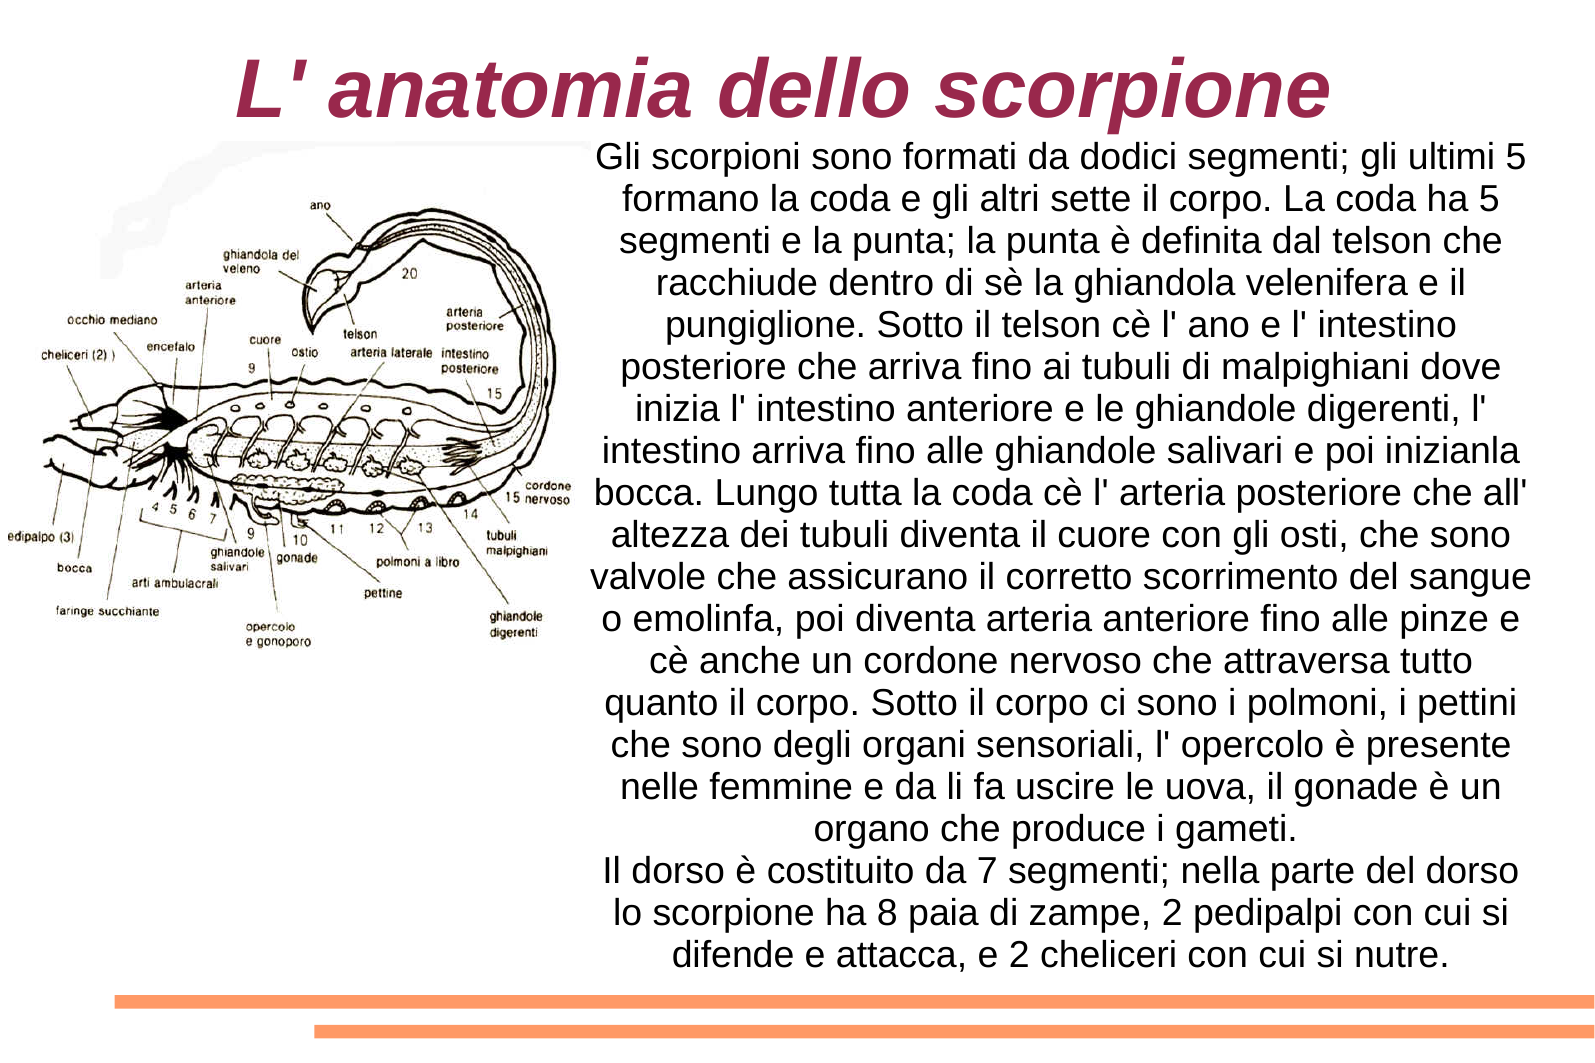

# L' anatomia dello scorpione
Gli scorpioni sono formati da dodici segmenti; gli ultimi 5 formano la coda e gli altri sette il corpo. La coda ha 5 segmenti e la punta; la punta è definita dal telson che racchiude dentro di sè la ghiandola velenifera e il pungiglione. Sotto il telson cè l' ano e l' intestino posteriore che arriva fino ai tubuli di malpighiani dove inizia l' intestino anteriore e le ghiandole digerenti, l' intestino arriva fino alle ghiandole salivari e poi inizianla bocca. Lungo tutta la coda cè l' arteria posteriore che all' altezza dei tubuli diventa il cuore con gli osti, che sono valvole che assicurano il corretto scorrimento del sangue o emolinfa, poi diventa arteria anteriore fino alle pinze e cè anche un cordone nervoso che attraversa tutto quanto il corpo. Sotto il corpo ci sono i polmoni, i pettini che sono degli organi sensoriali, l' opercolo è presente nelle femmine e da li fa uscire le uova, il gonade è un organo che produce i gameti.
Il dorso è costituito da 7 segmenti; nella parte del dorso lo scorpione ha 8 paia di zampe, 2 pedipalpi con cui si difende e attacca, e 2 cheliceri con cui si nutre.